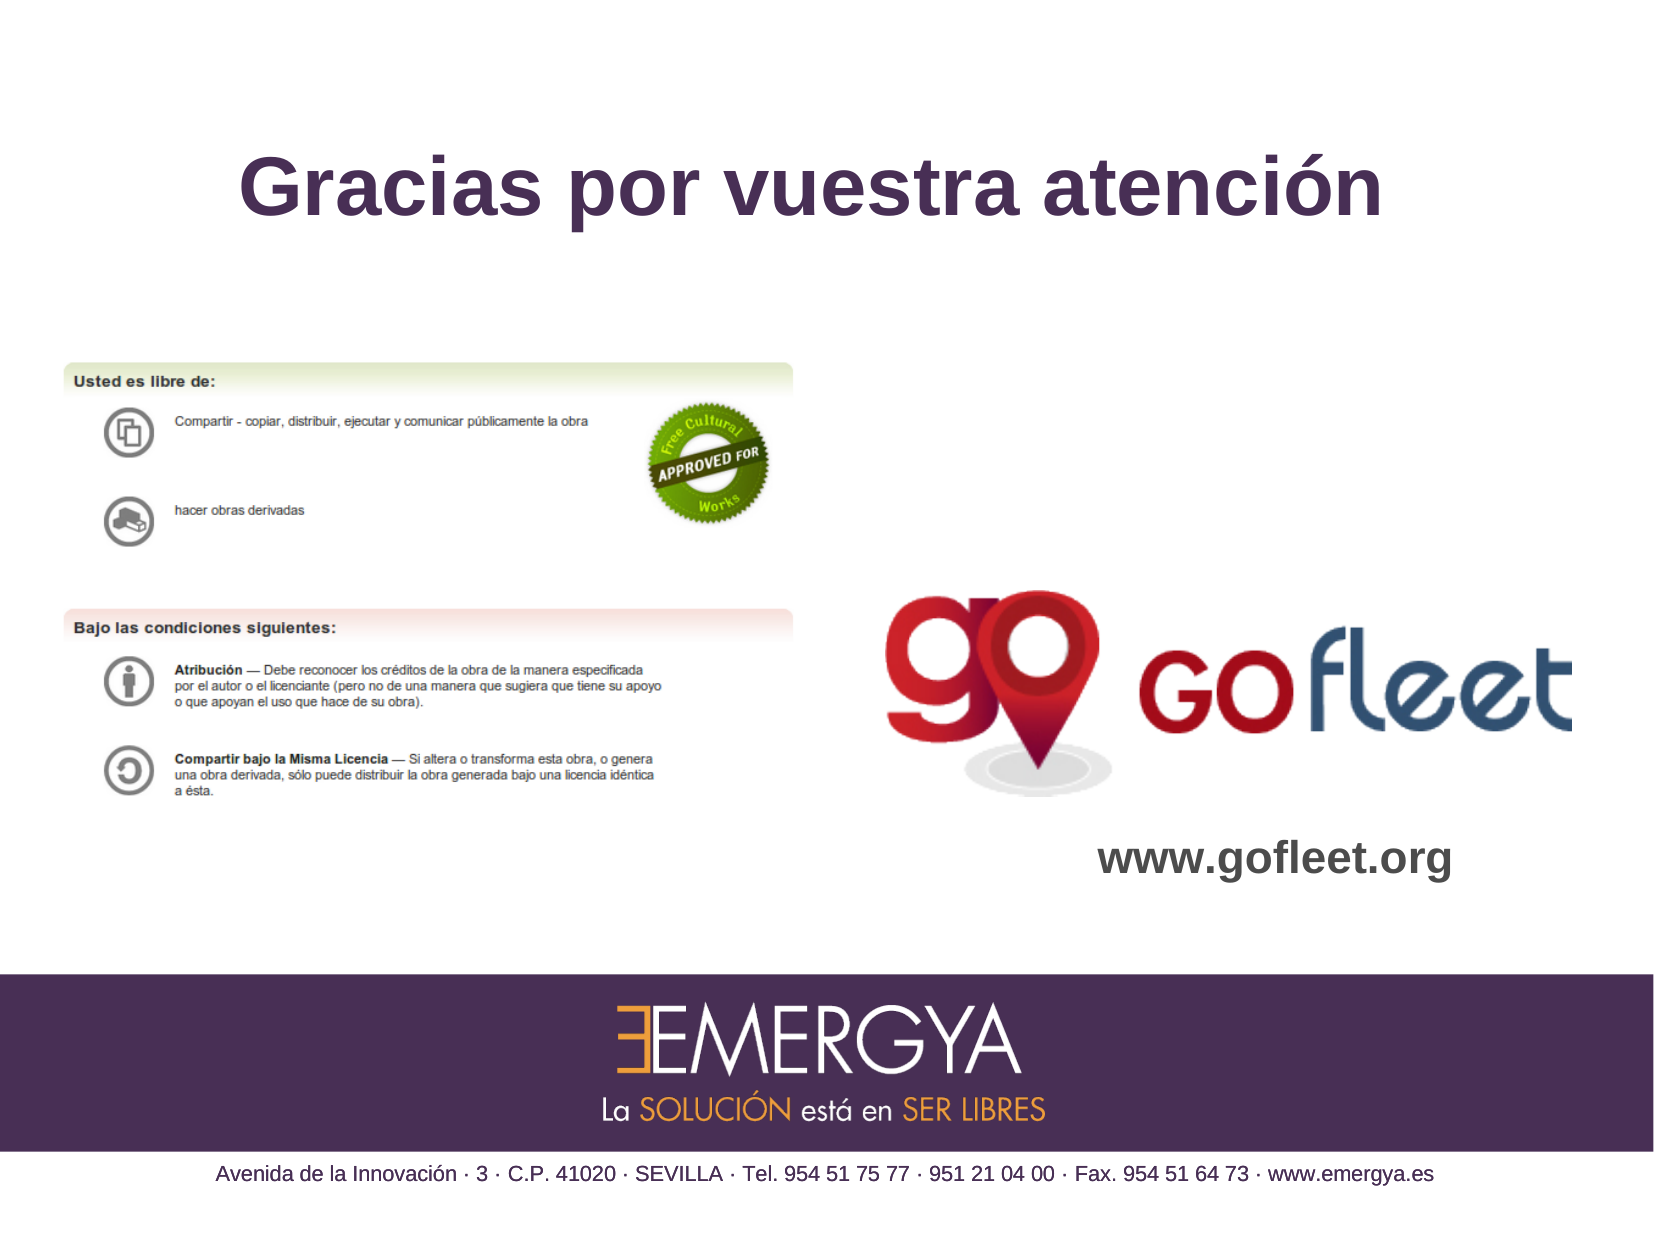

Gracias por vuestra atención
www.gofleet.org
Avenida de la Innovación · 3 · C.P. 41020 · SEVILLA · Tel. 954 51 75 77 · 951 21 04 00 · Fax. 954 51 64 73 · www.emergya.es